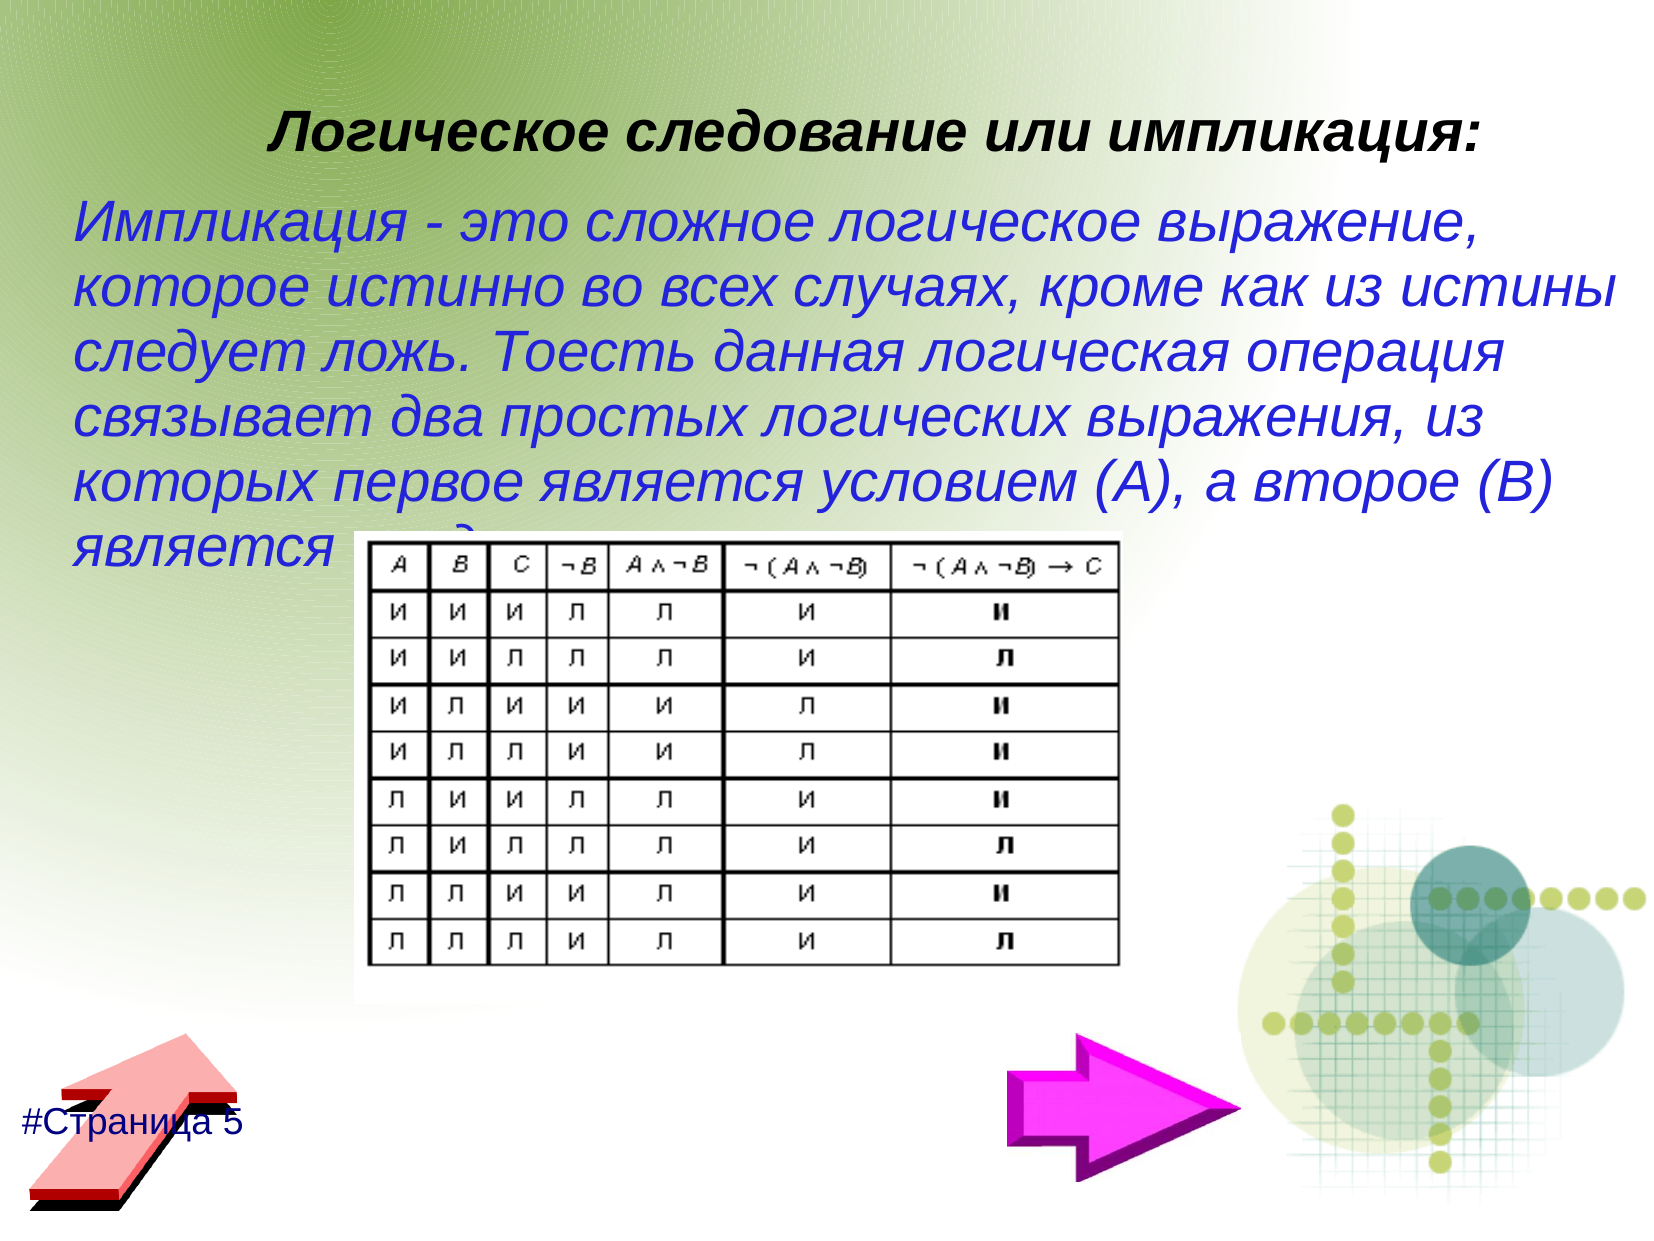

Логическое следование или импликация:
Импликация - это сложное логическое выражение, которое истинно во всех случаях, кроме как из истины следует ложь. Тоесть данная логическая операция связывает два простых логических выражения, из которых первое является условием (А), а второе (В) является следствием.
#Страница 5